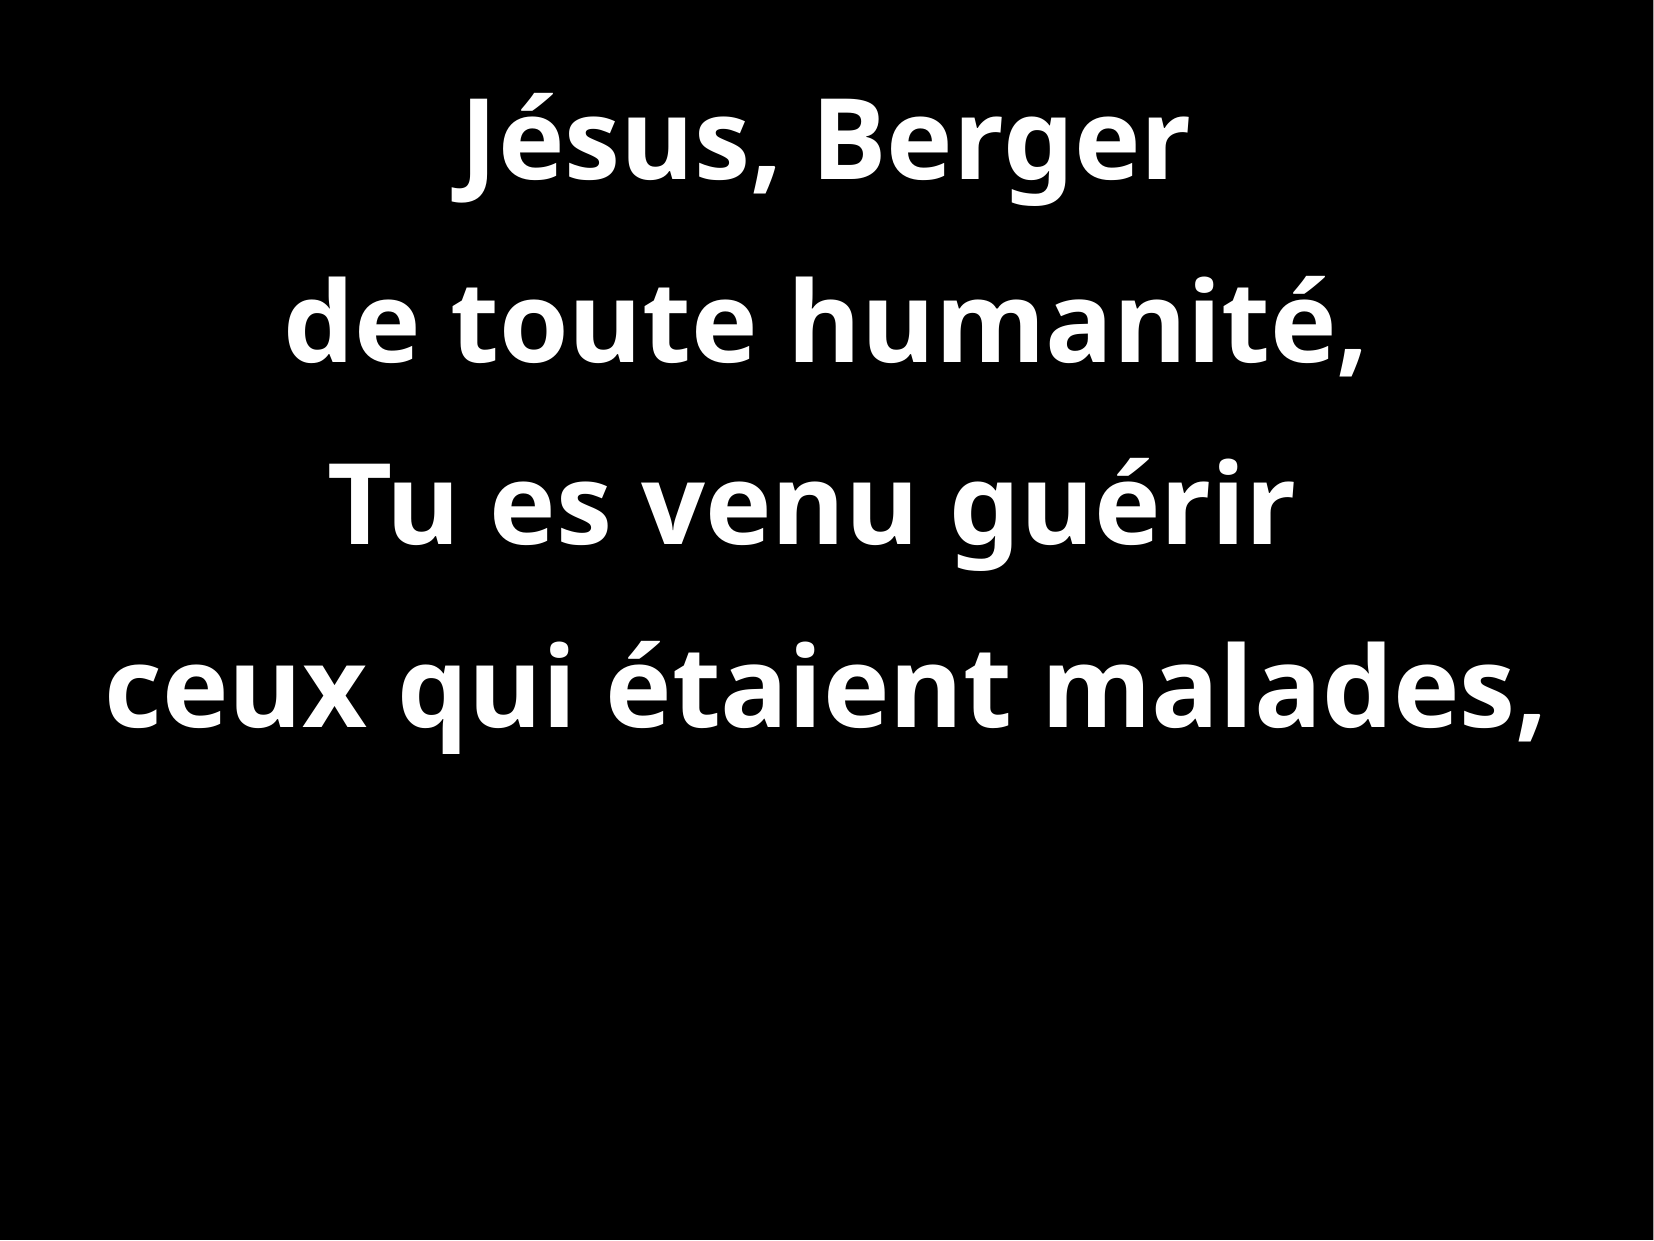

# Jésus, Berger
 de toute humanité,
Tu es venu guérir
ceux qui étaient malades,